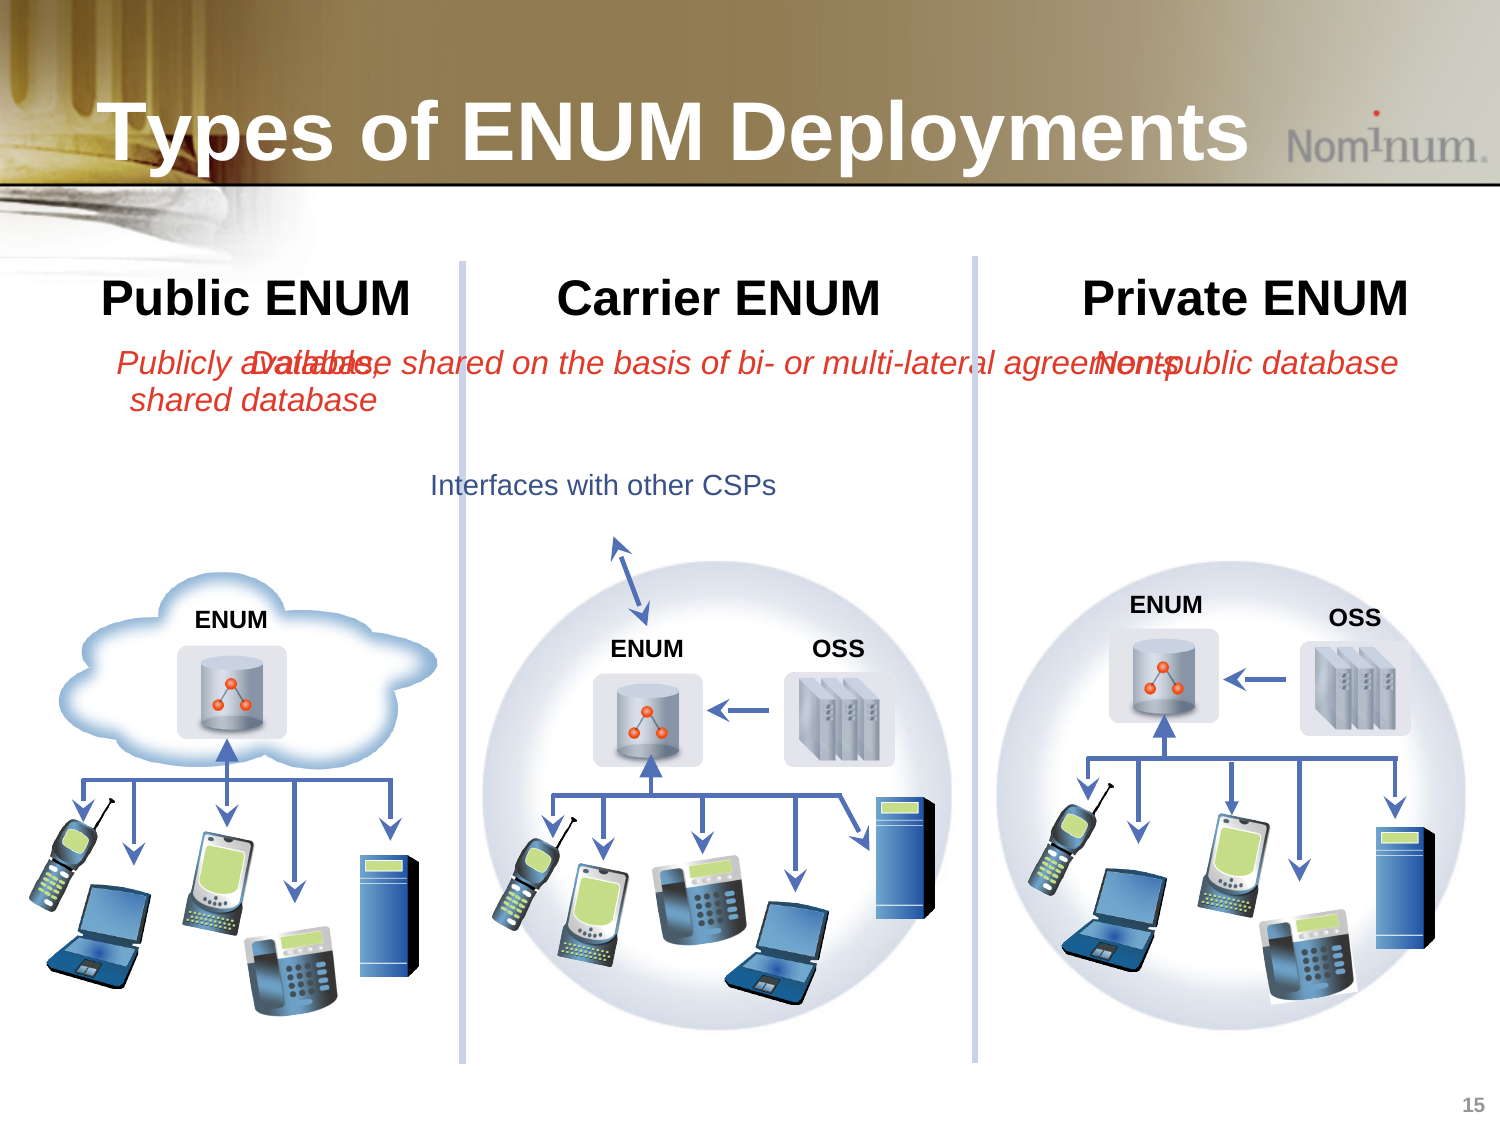

# Types of ENUM Deployments
Private ENUM
Non-public database
ENUM
OSS
Public ENUM
Publicly available,
shared database
ENUM
Carrier ENUM
Database shared on the basis of bi- or multi-lateral agreements
Interfaces with other CSPs
ENUM
OSS